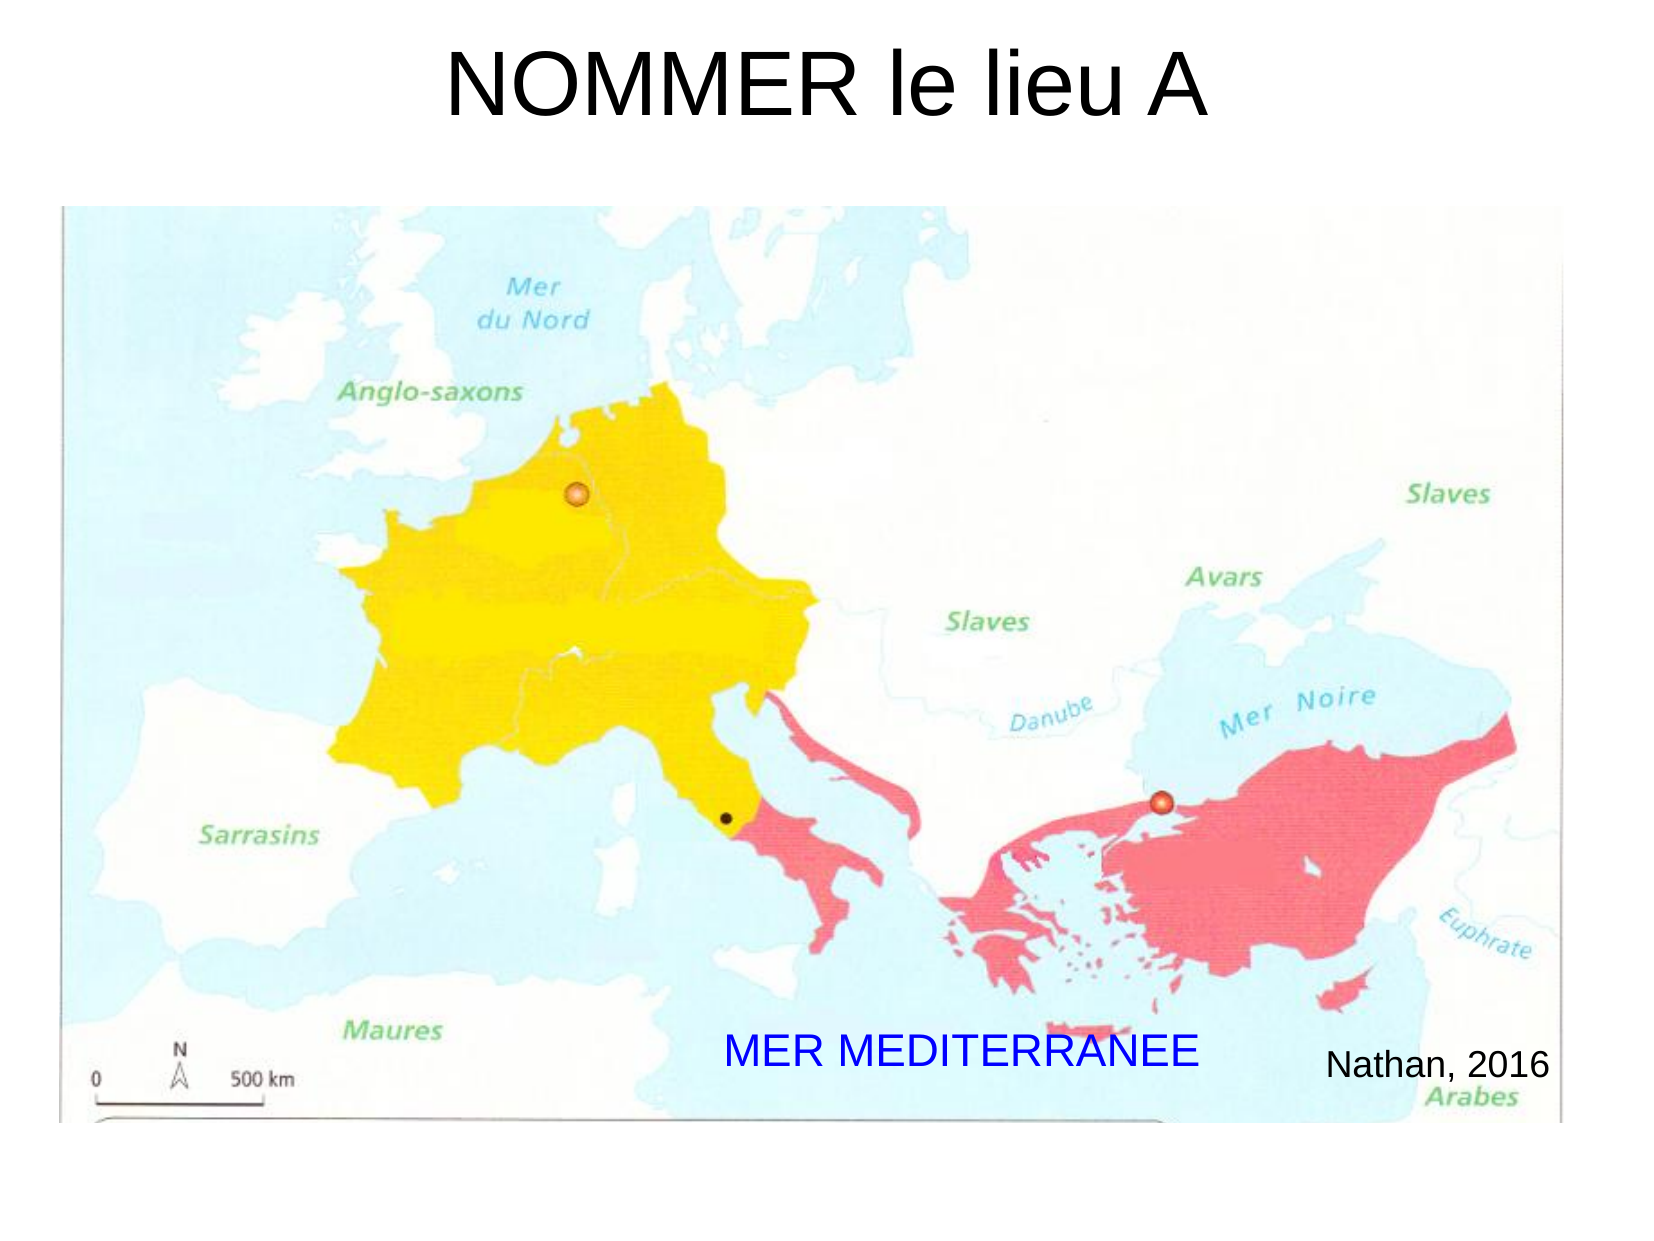

# NOMMER le lieu A
MER MEDITERRANEE
Nathan, 2016